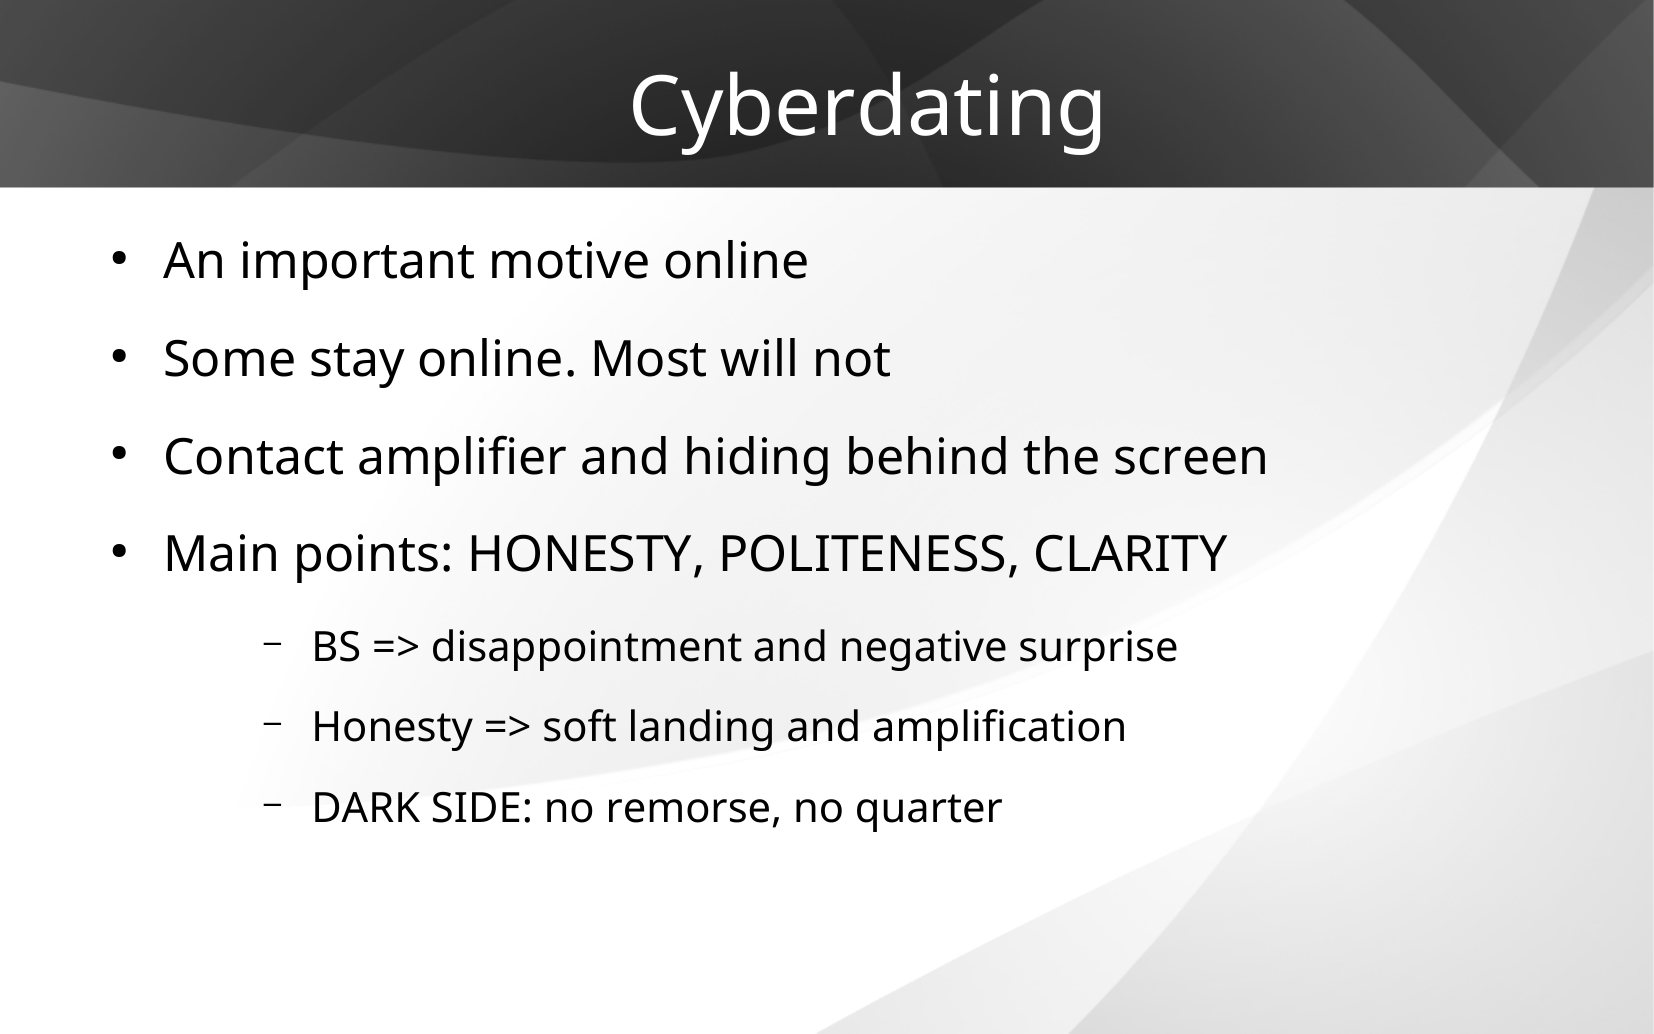

# Cyberdating
An important motive online
Some stay online. Most will not
Contact amplifier and hiding behind the screen
Main points: HONESTY, POLITENESS, CLARITY
BS => disappointment and negative surprise
Honesty => soft landing and amplification
DARK SIDE: no remorse, no quarter